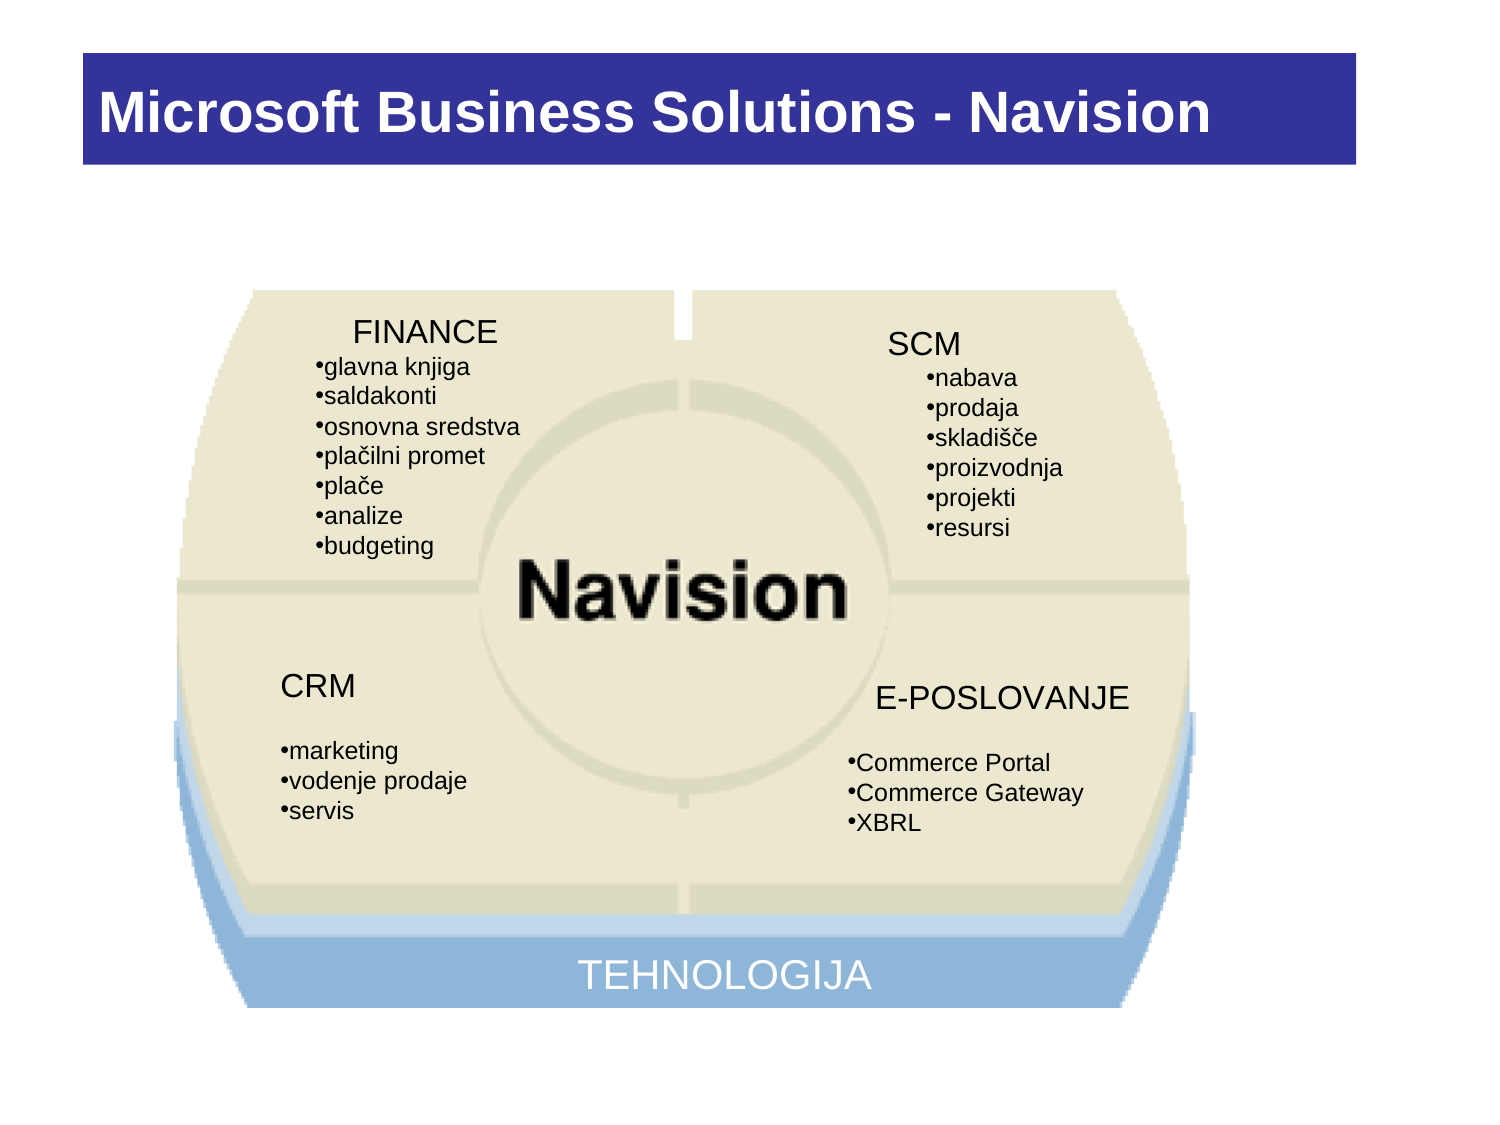

Microsoft Business Solutions - Navision
#
 FINANCE
glavna knjiga
saldakonti
osnovna sredstva
plačilni promet
plače
analize
budgeting
 SCM
nabava
prodaja
skladišče
proizvodnja
projekti
resursi
CRM
marketing
vodenje prodaje
servis
 E-POSLOVANJE
Commerce Portal
Commerce Gateway
XBRL
TEHNOLOGIJA